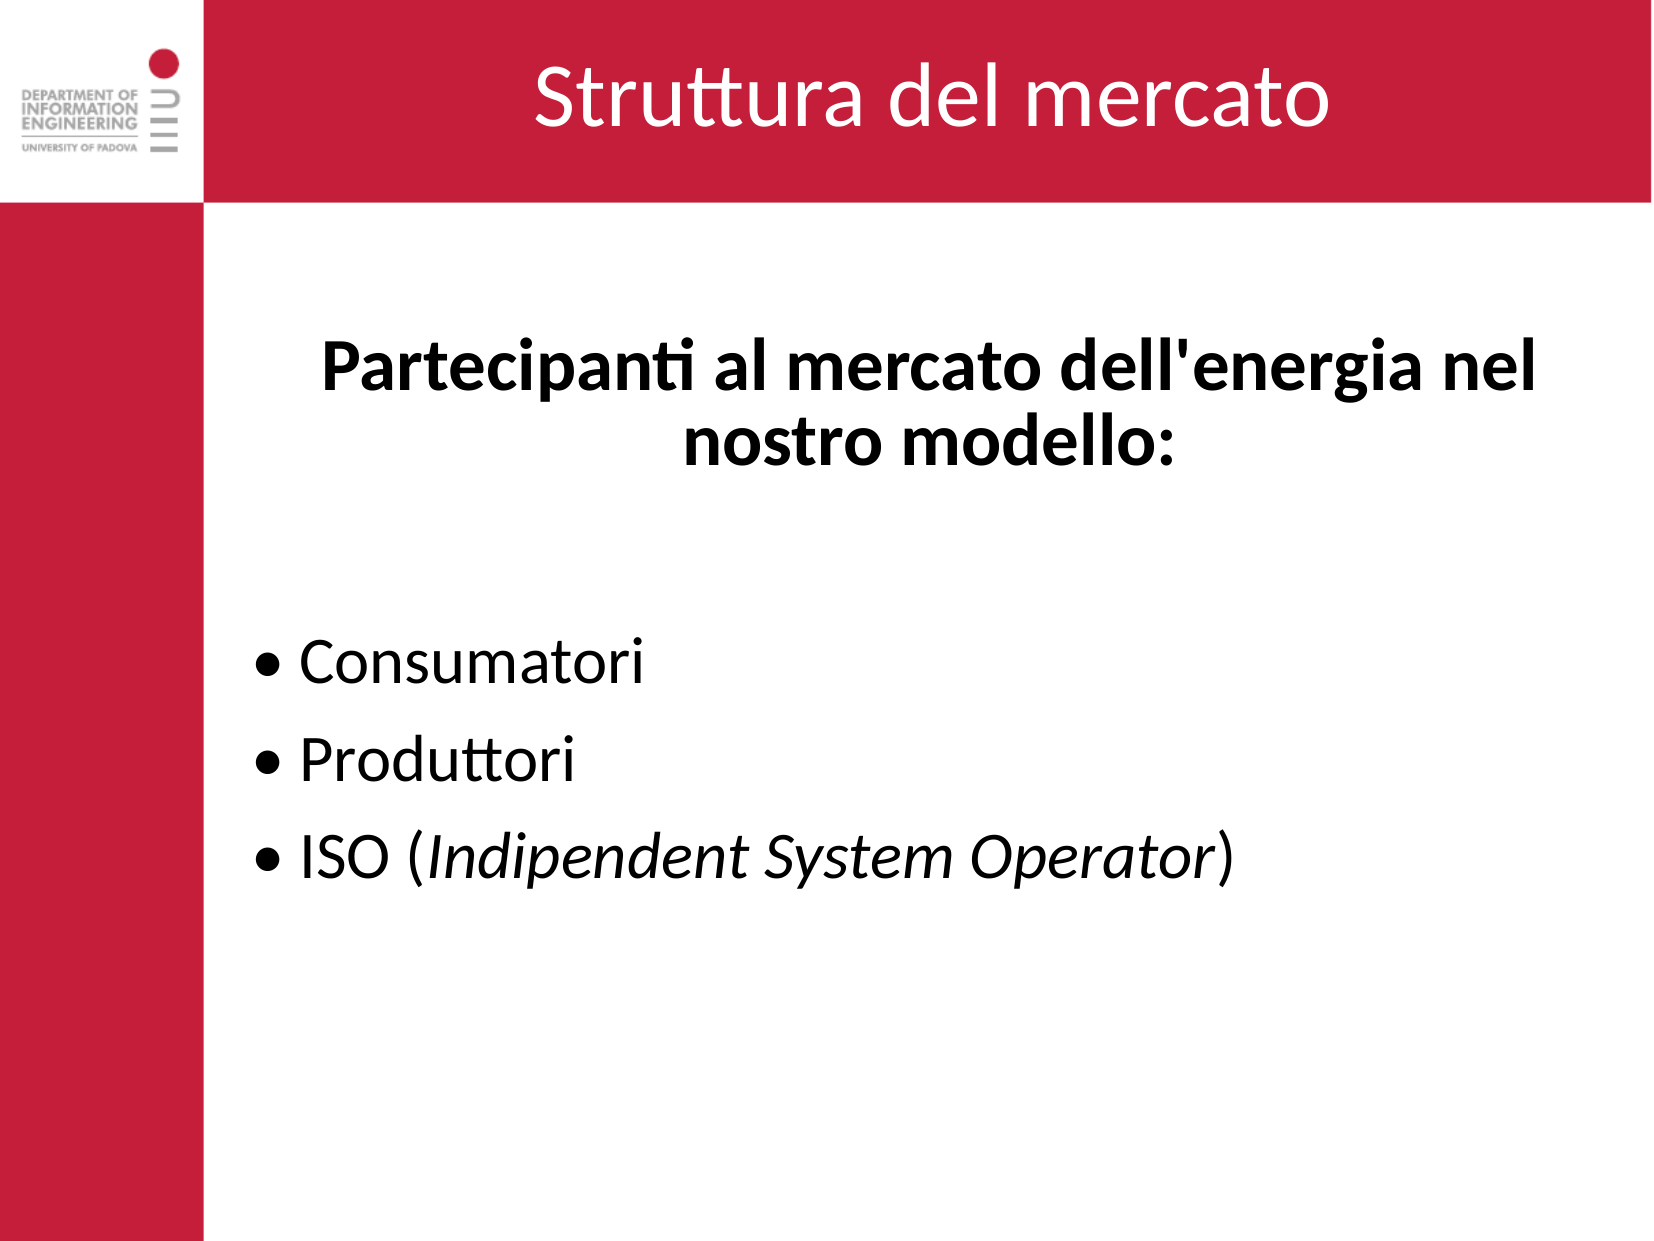

Struttura del mercato
Partecipanti al mercato dell'energia nel nostro modello:
# • Consumatori
 • Produttori
 • ISO (Indipendent System Operator)